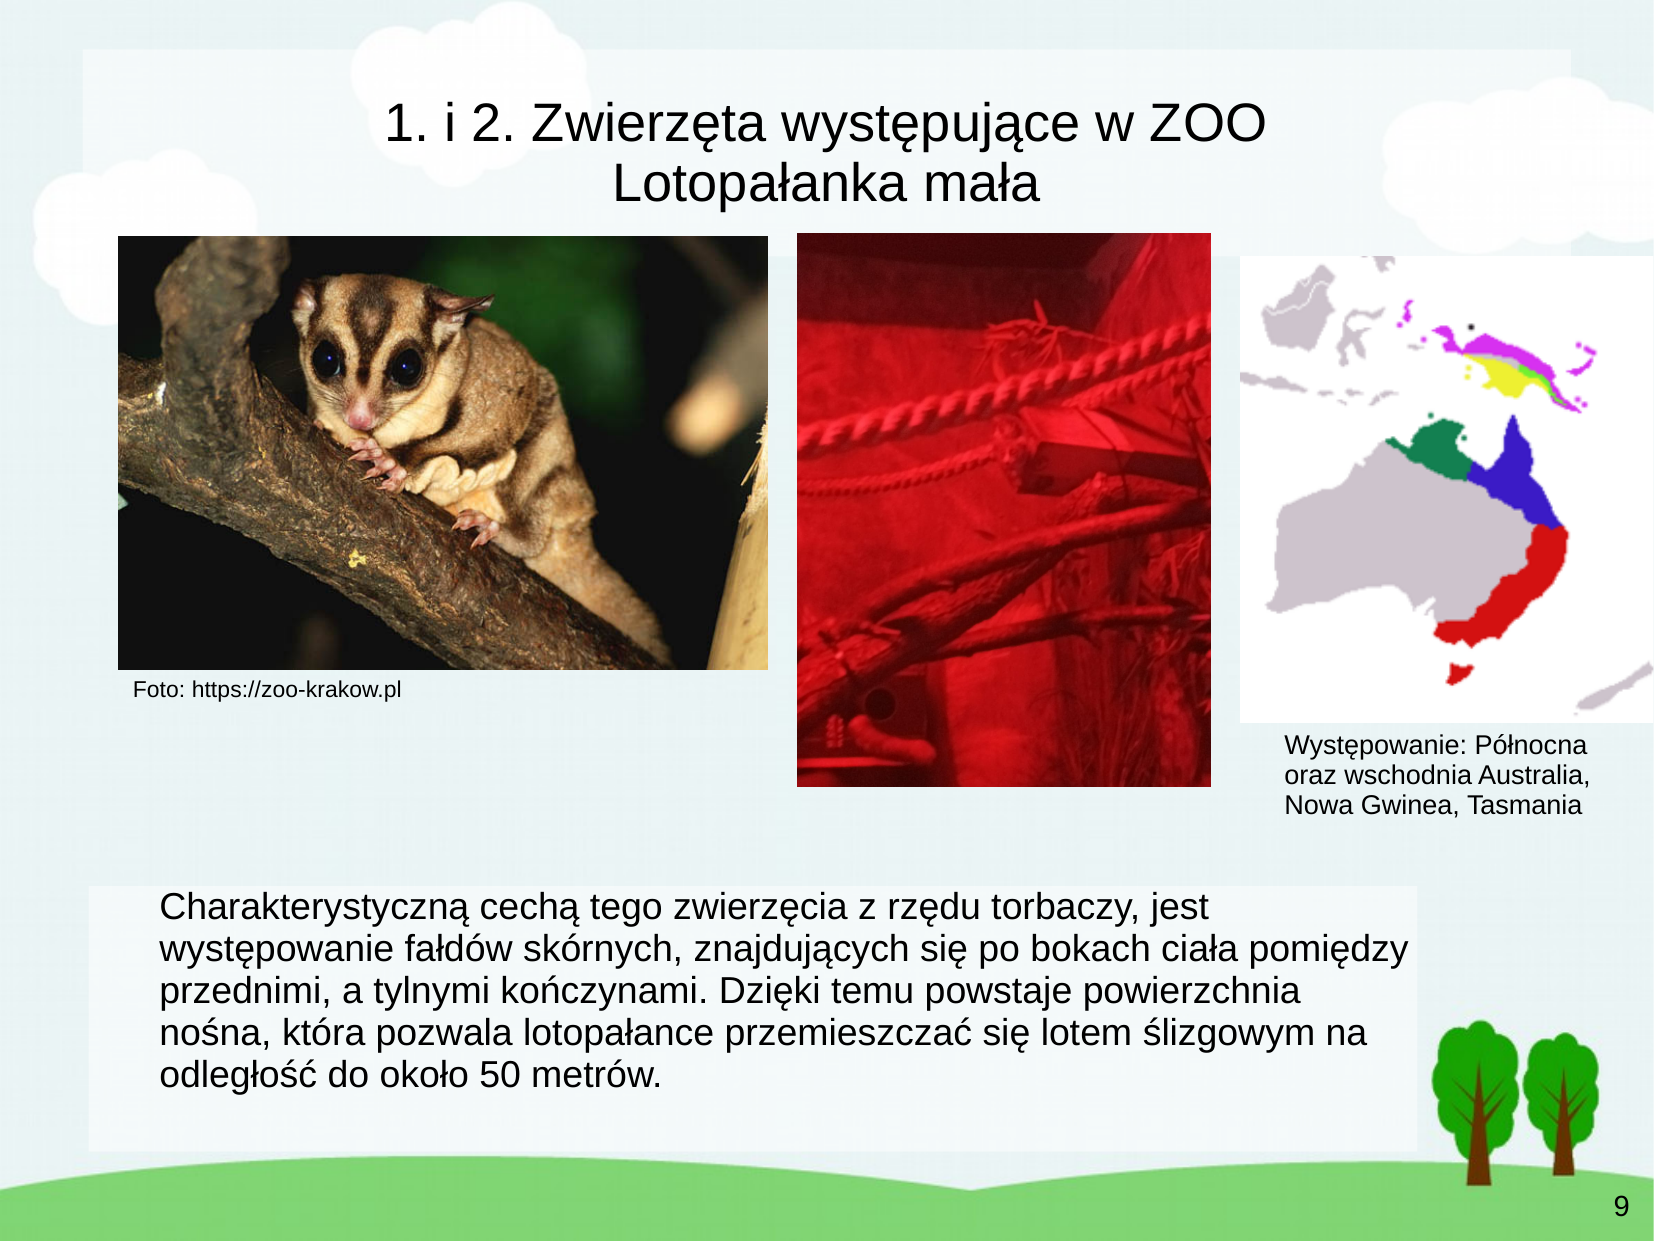

# 1. i 2. Zwierzęta występujące w ZOO Lotopałanka mała
Foto: https://zoo-krakow.pl
Występowanie: Północna oraz wschodnia Australia, Nowa Gwinea, Tasmania
Charakterystyczną cechą tego zwierzęcia z rzędu torbaczy, jest występowanie fałdów skórnych, znajdujących się po bokach ciała pomiędzy przednimi, a tylnymi kończynami. Dzięki temu powstaje powierzchnia nośna, która pozwala lotopałance przemieszczać się lotem ślizgowym na odległość do około 50 metrów.
9